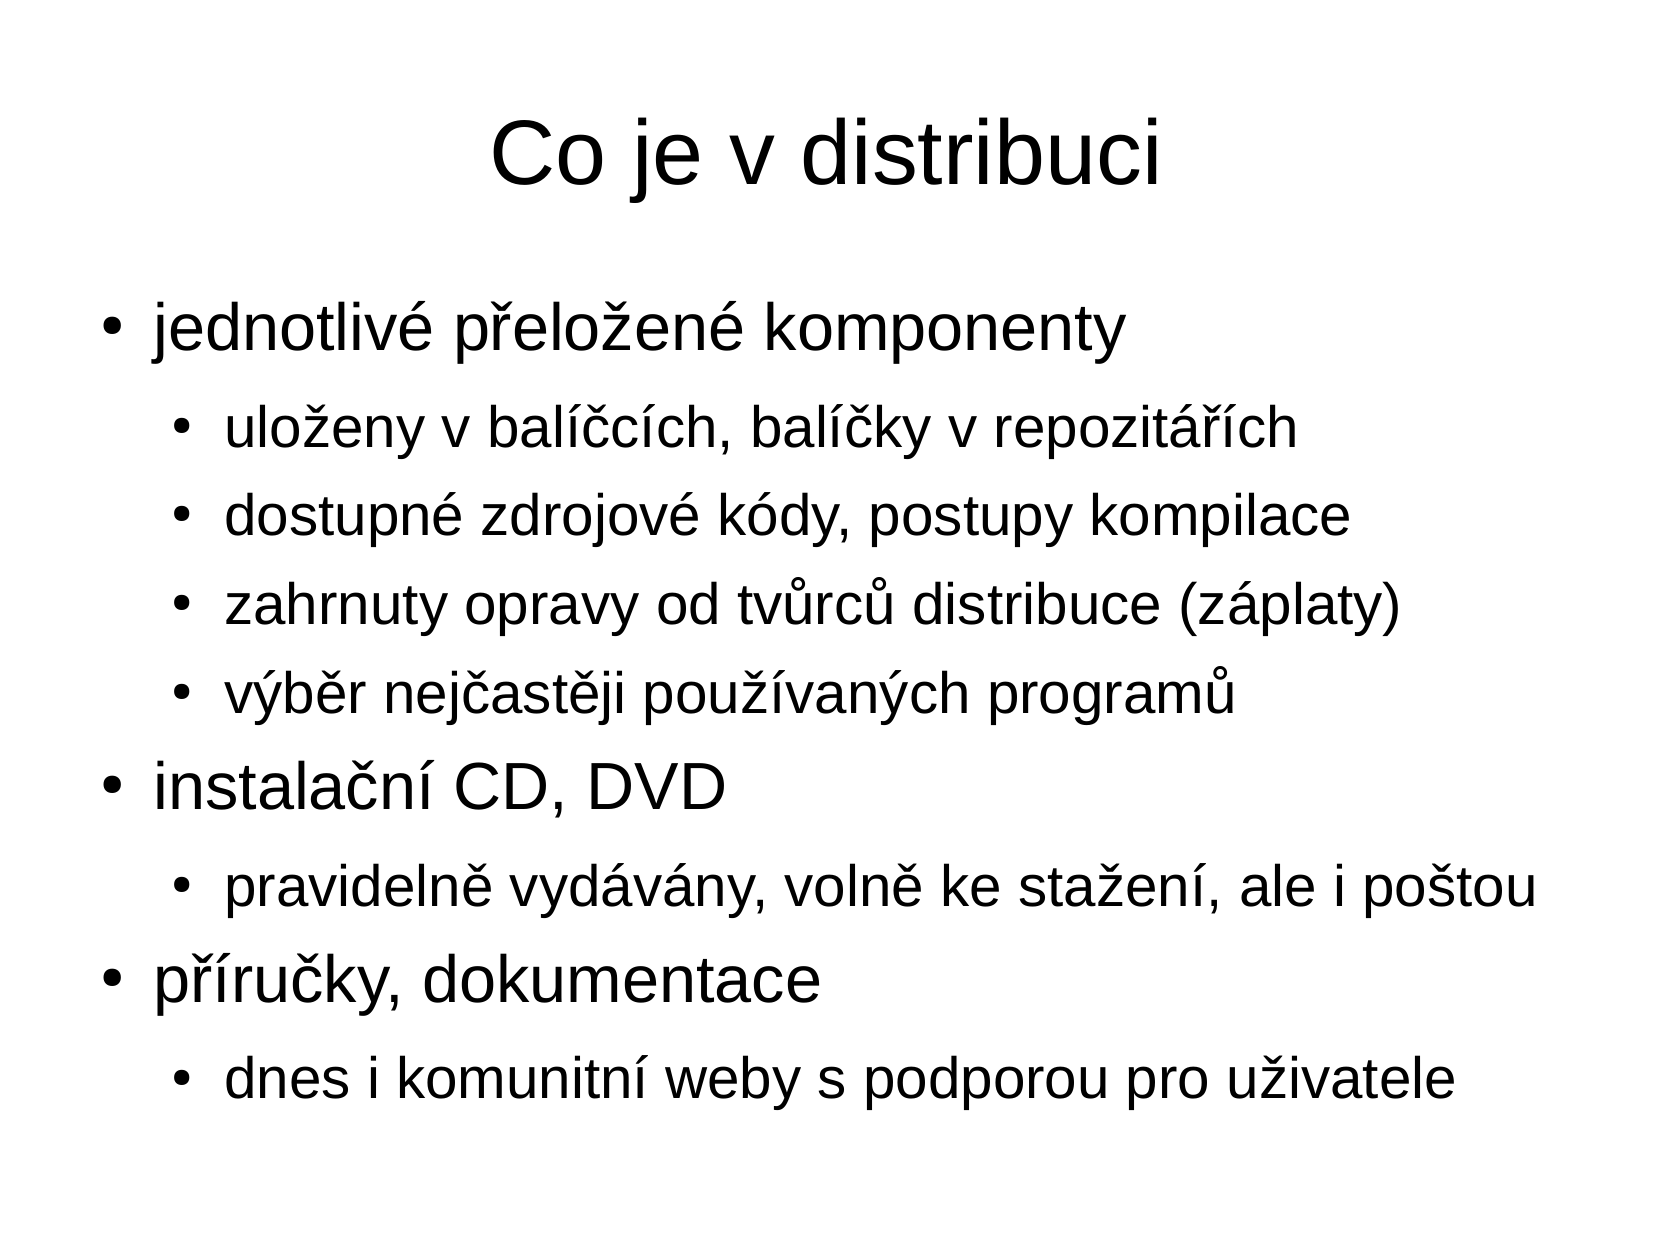

# Co je v distribuci
jednotlivé přeložené komponenty
uloženy v balíčcích, balíčky v repozitářích
dostupné zdrojové kódy, postupy kompilace
zahrnuty opravy od tvůrců distribuce (záplaty)
výběr nejčastěji používaných programů
instalační CD, DVD
pravidelně vydávány, volně ke stažení, ale i poštou
příručky, dokumentace
dnes i komunitní weby s podporou pro uživatele